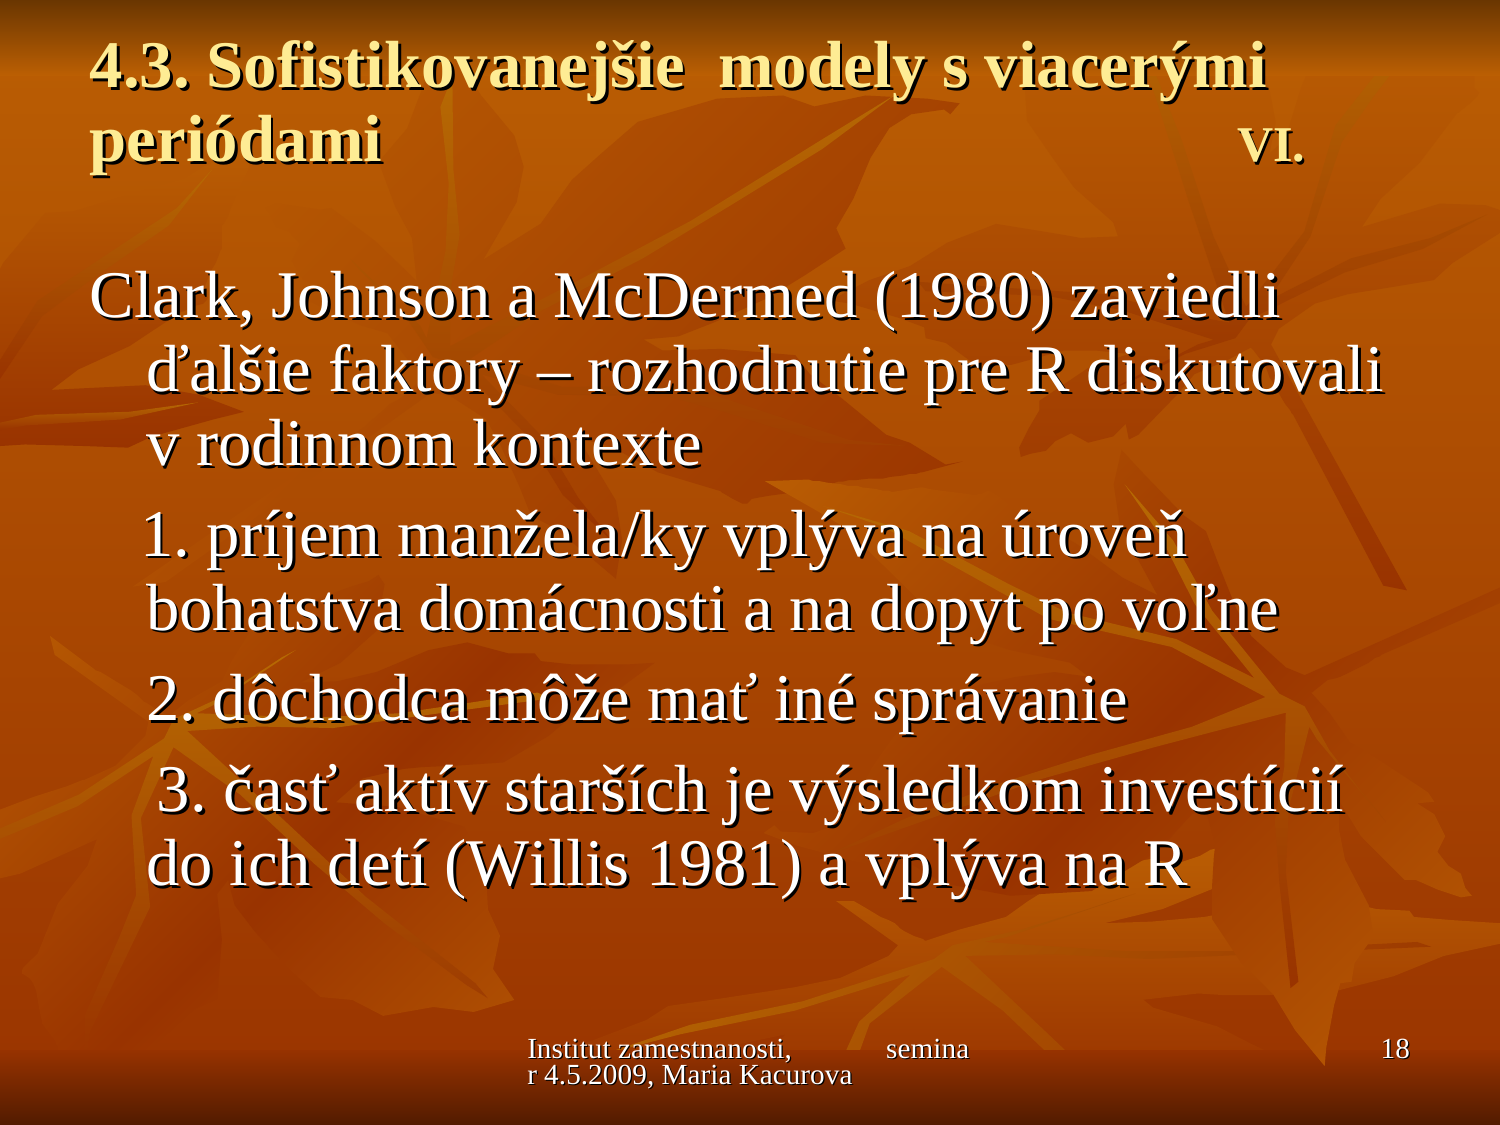

# 4.3. Sofistikovanejšie modely s viacerými periódami VI.
Clark, Johnson a McDermed (1980) zaviedli ďalšie faktory – rozhodnutie pre R diskutovali v rodinnom kontexte
 1. príjem manžela/ky vplýva na úroveň bohatstva domácnosti a na dopyt po voľne
	2. dôchodca môže mať iné správanie
 3. časť aktív starších je výsledkom investícií do ich detí (Willis 1981) a vplýva na R
Institut zamestnanosti, seminar 4.5.2009, Maria Kacurova
18